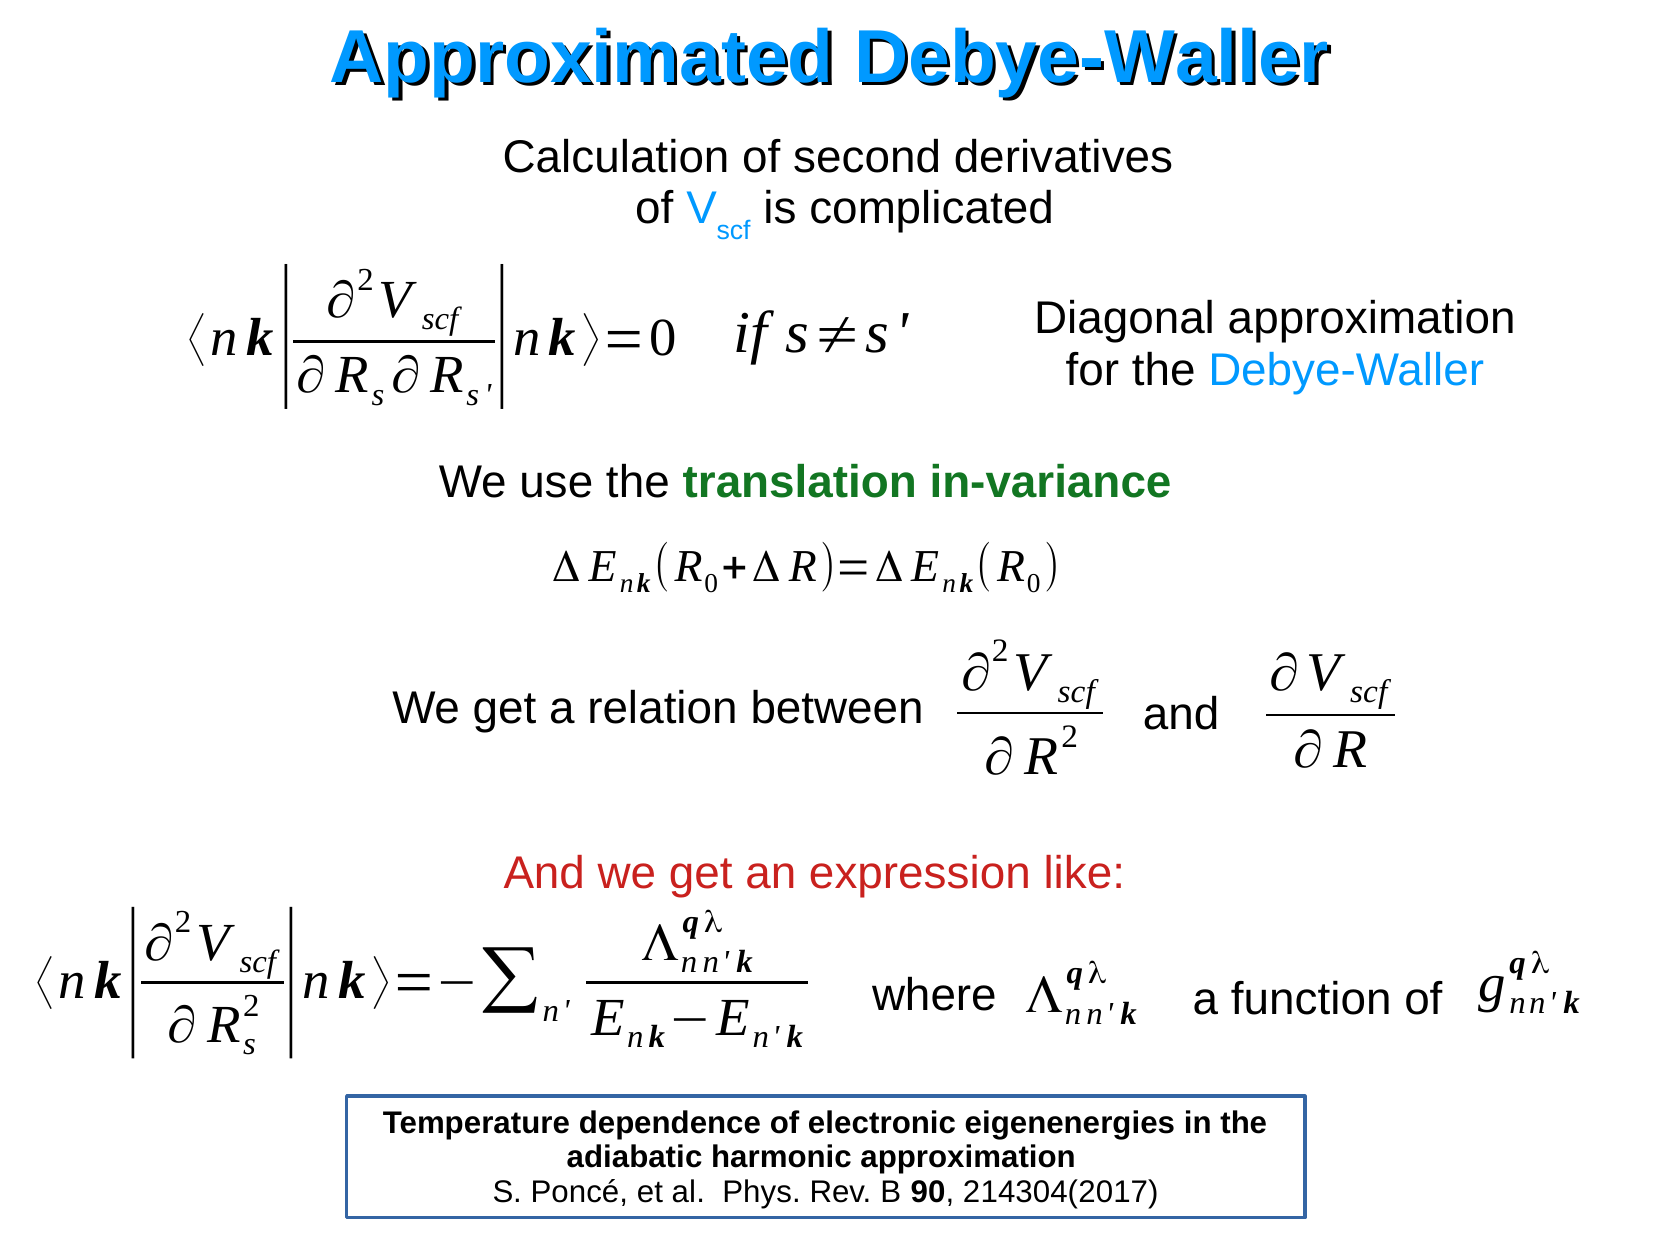

Approximated Debye-Waller
Calculation of second derivatives
of Vscf is complicated
Diagonal approximation
for the Debye-Waller
We use the translation in-variance
We get a relation between
and
And we get an expression like:
where
a function of
Temperature dependence of electronic eigenenergies in the adiabatic harmonic approximation
S. Poncé, et al. Phys. Rev. B 90, 214304(2017)